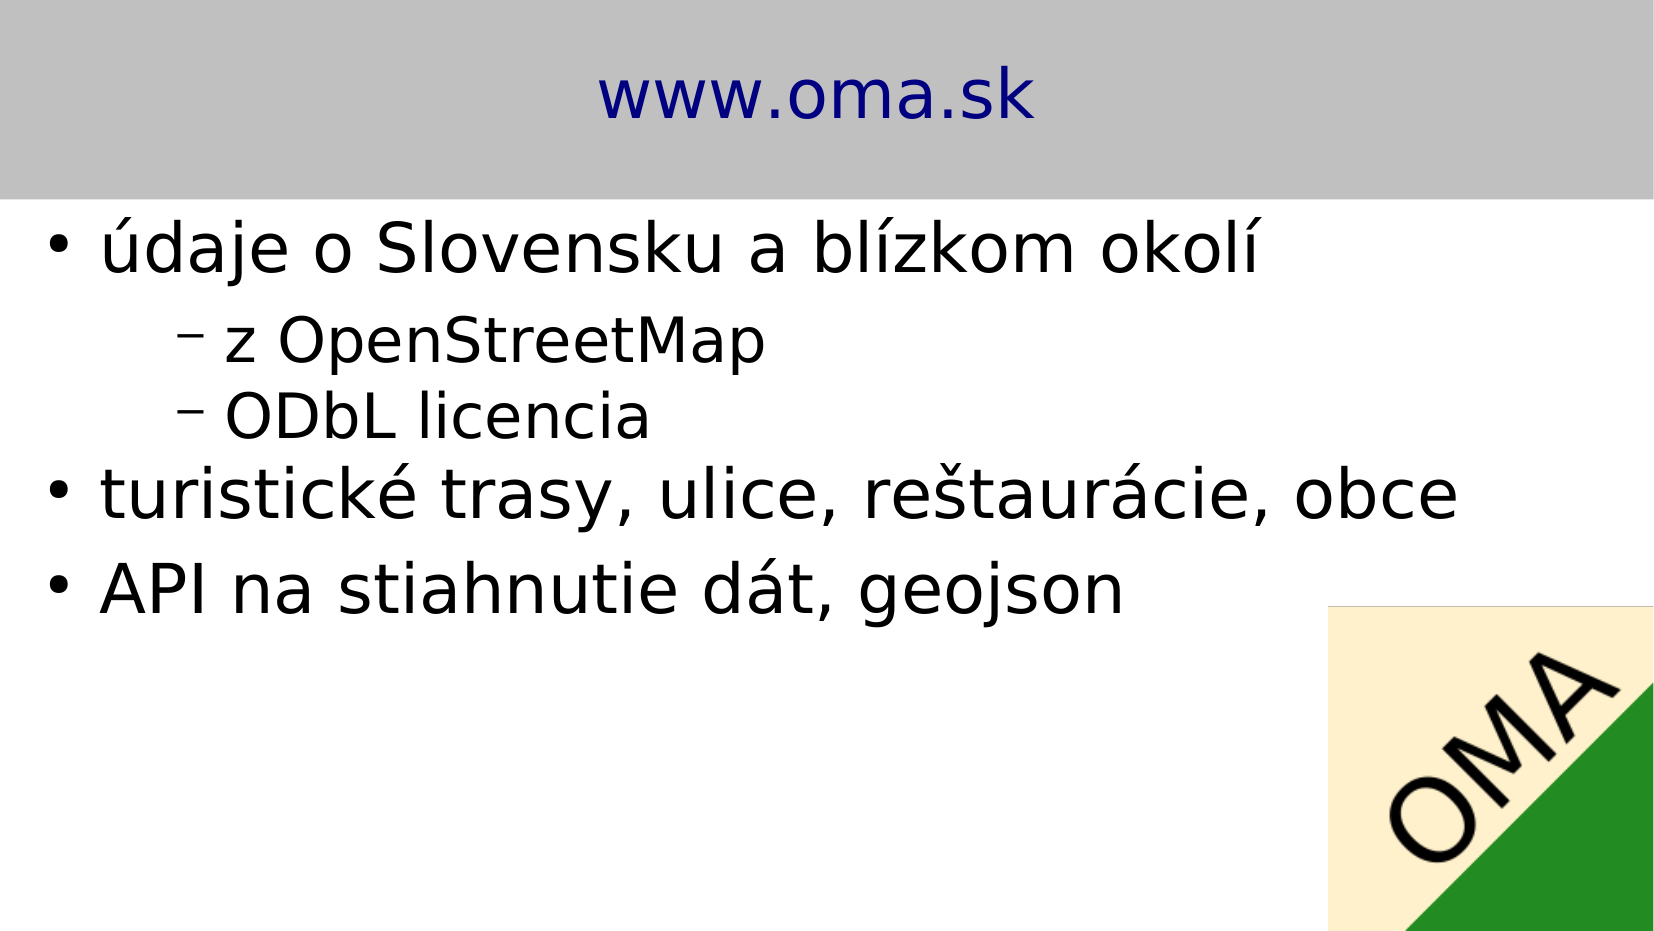

# www.oma.sk
údaje o Slovensku a blízkom okolí
z OpenStreetMap
ODbL licencia
turistické trasy, ulice, reštaurácie, obce
API na stiahnutie dát, geojson